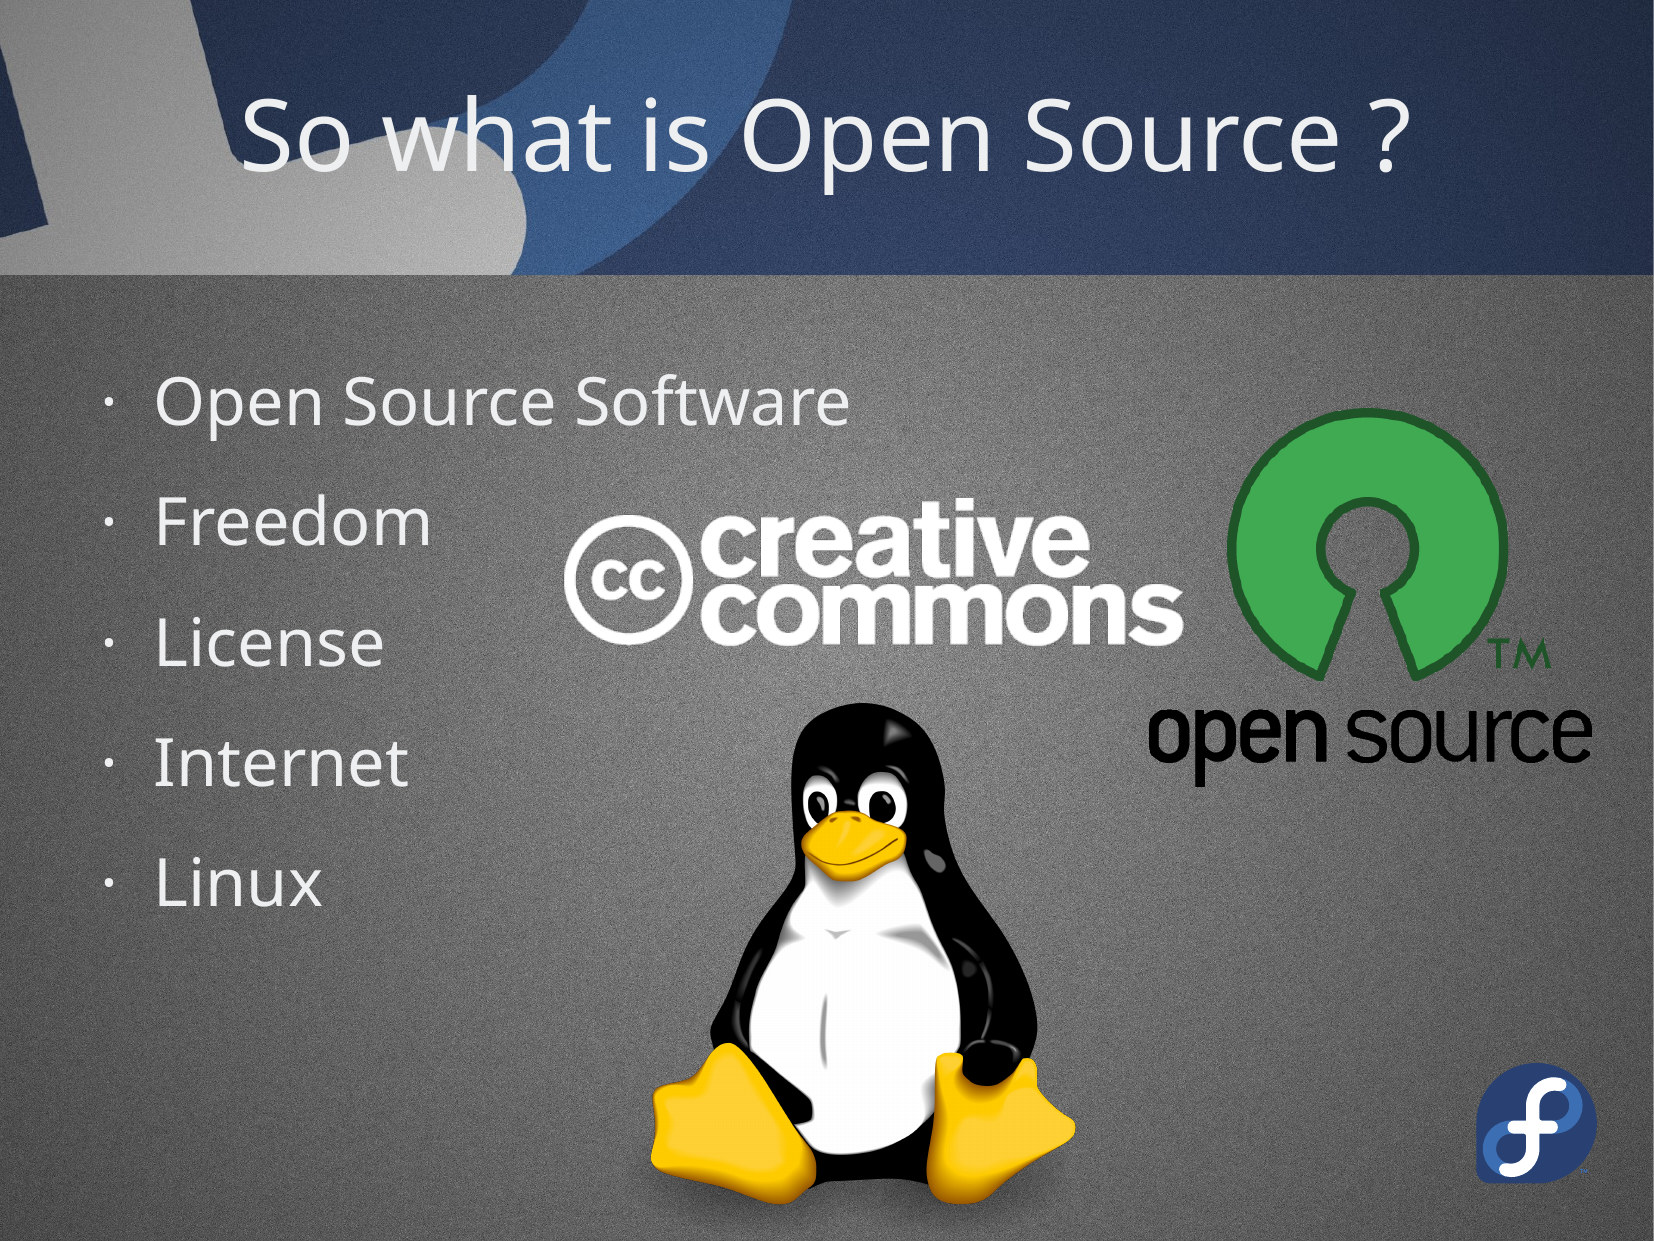

# So what is Open Source ?
Open Source Software
Freedom
License
Internet
Linux